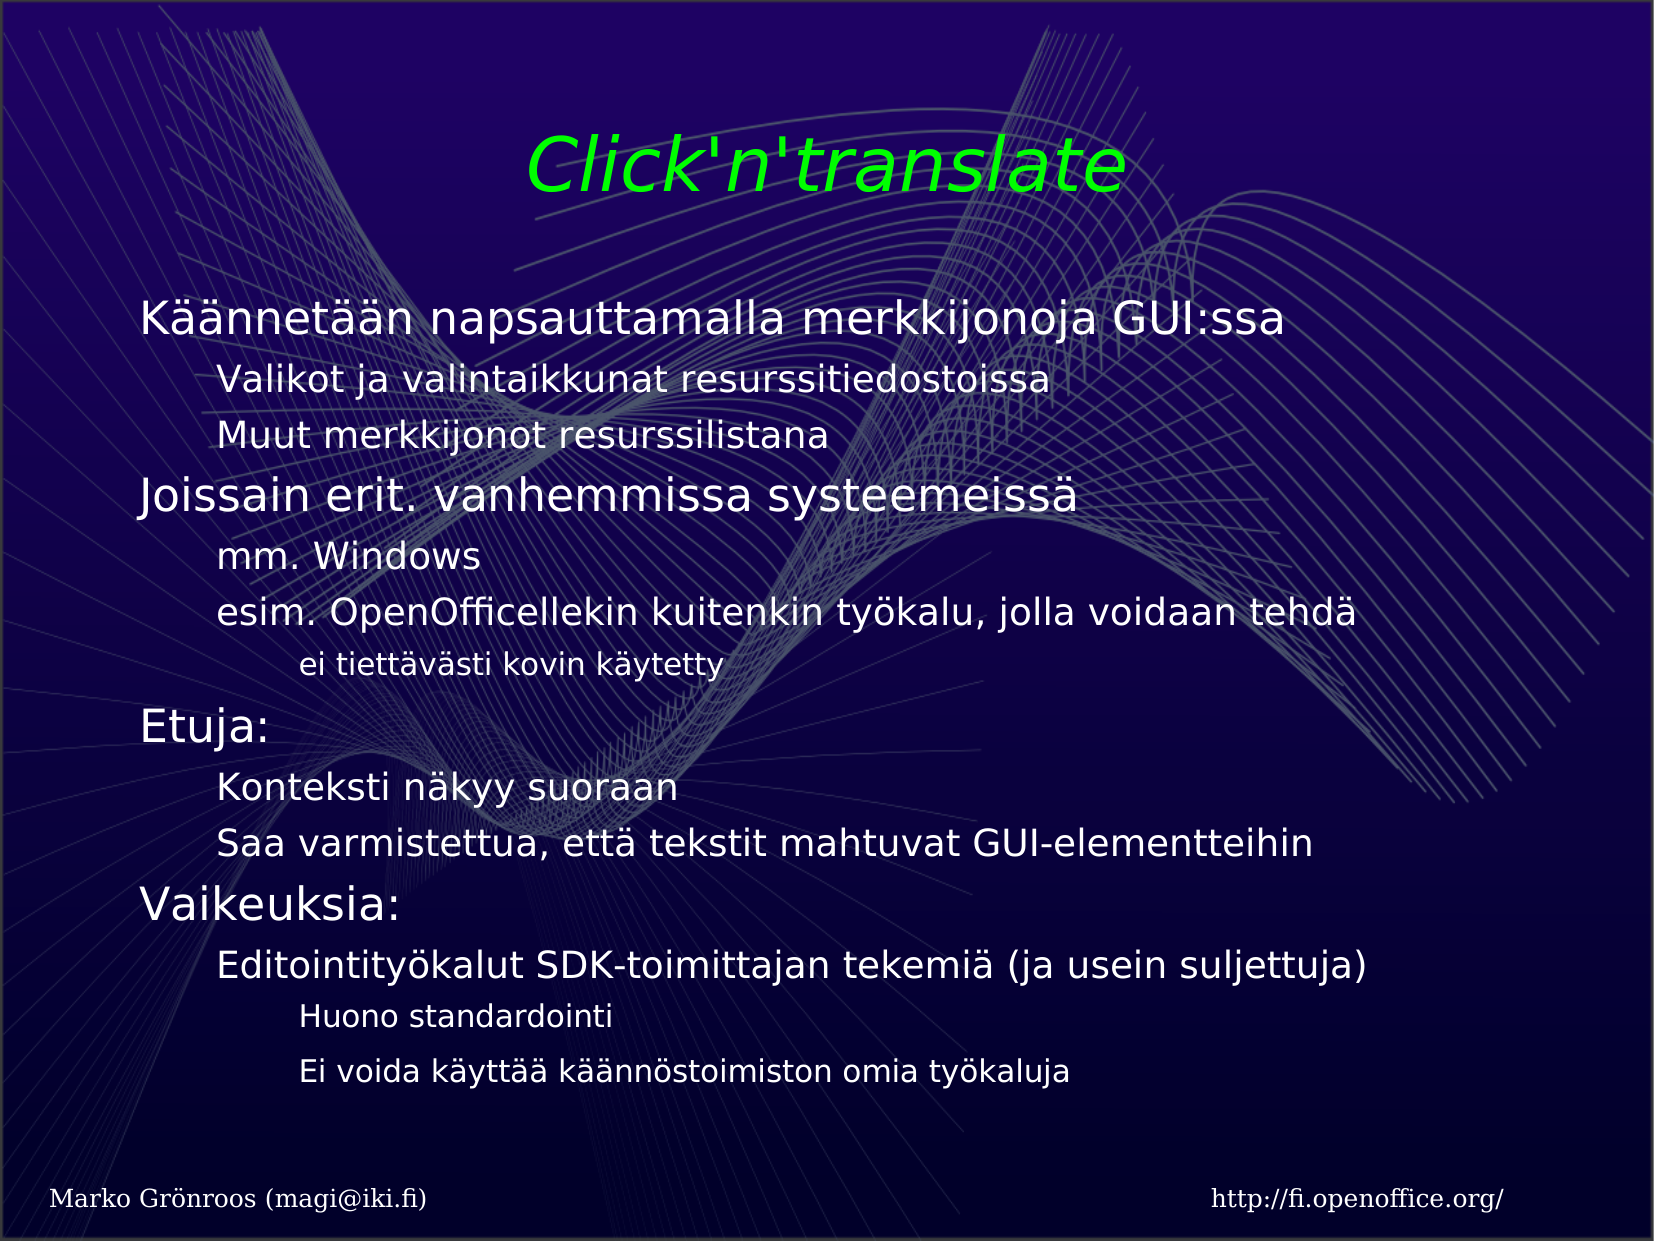

# Click'n'translate
Käännetään napsauttamalla merkkijonoja GUI:ssa
Valikot ja valintaikkunat resurssitiedostoissa
Muut merkkijonot resurssilistana
Joissain erit. vanhemmissa systeemeissä
mm. Windows
esim. OpenOfficellekin kuitenkin työkalu, jolla voidaan tehdä
ei tiettävästi kovin käytetty
Etuja:
Konteksti näkyy suoraan
Saa varmistettua, että tekstit mahtuvat GUI-elementteihin
Vaikeuksia:
Editointityökalut SDK-toimittajan tekemiä (ja usein suljettuja)
Huono standardointi
Ei voida käyttää käännöstoimiston omia työkaluja